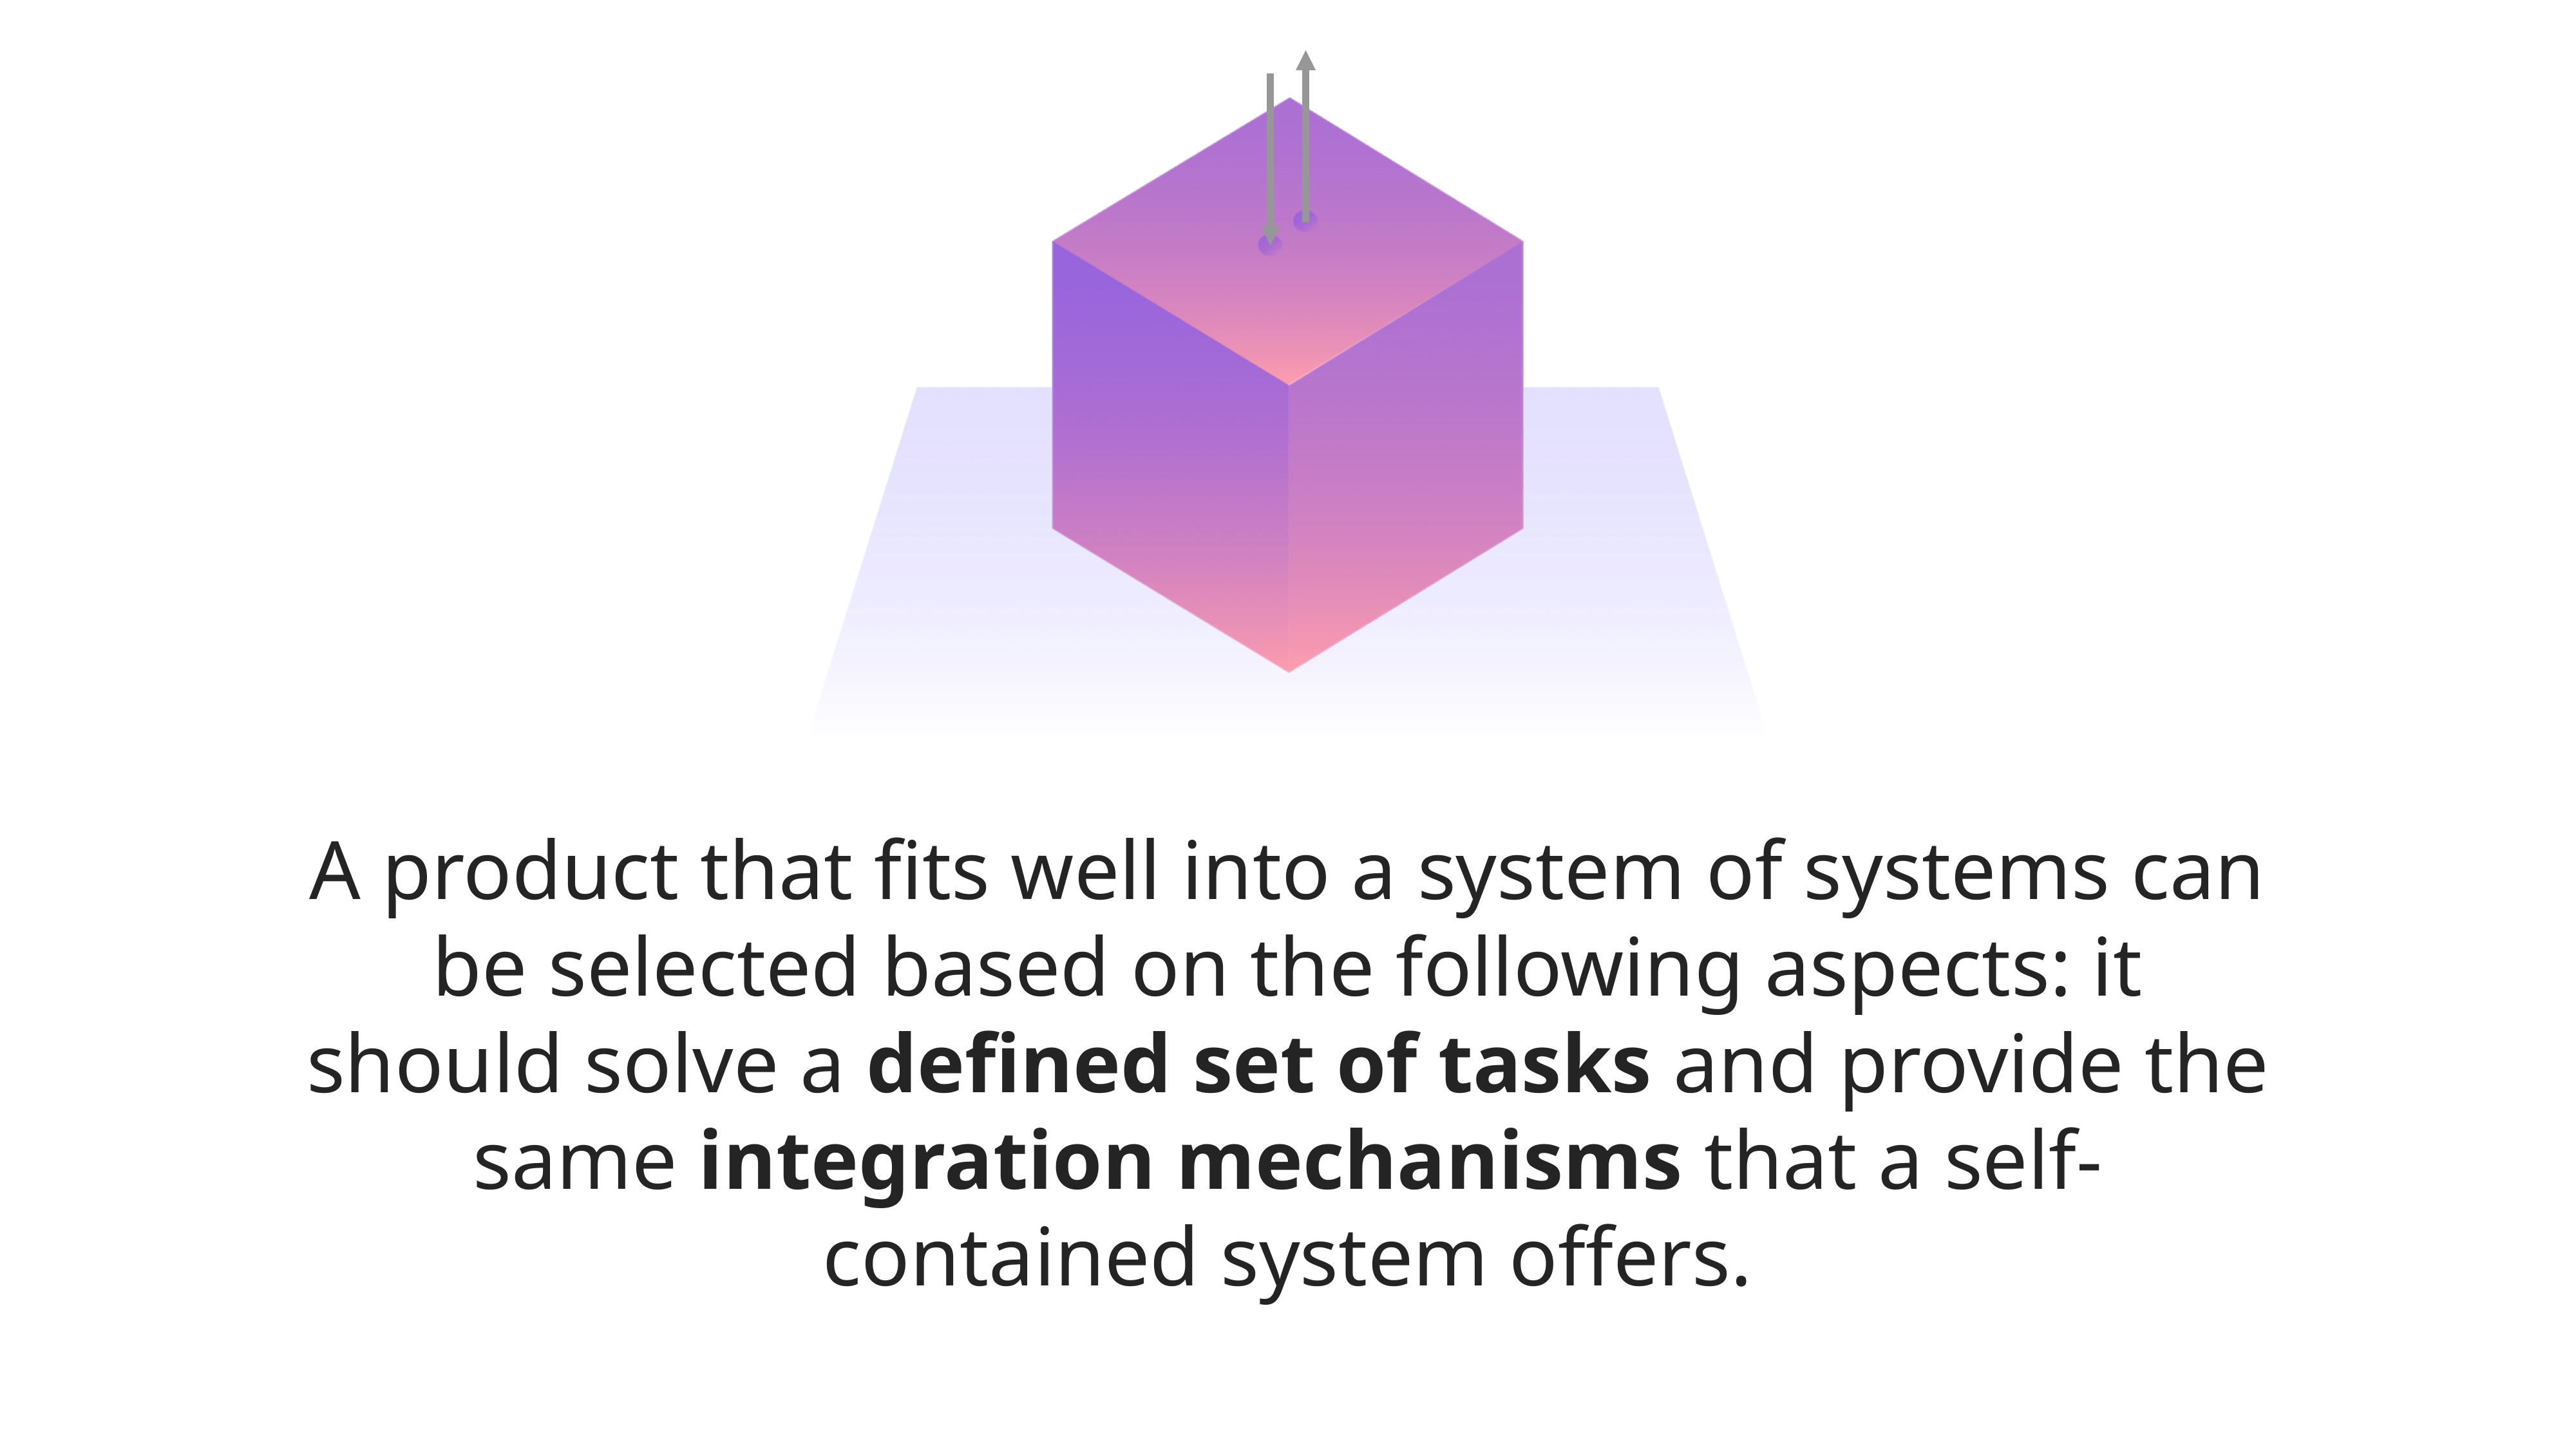

# A product that fits well into a system of systems can be selected based on the following aspects: it should solve a defined set of tasks and provide the same integration mechanisms that a self-contained system offers.